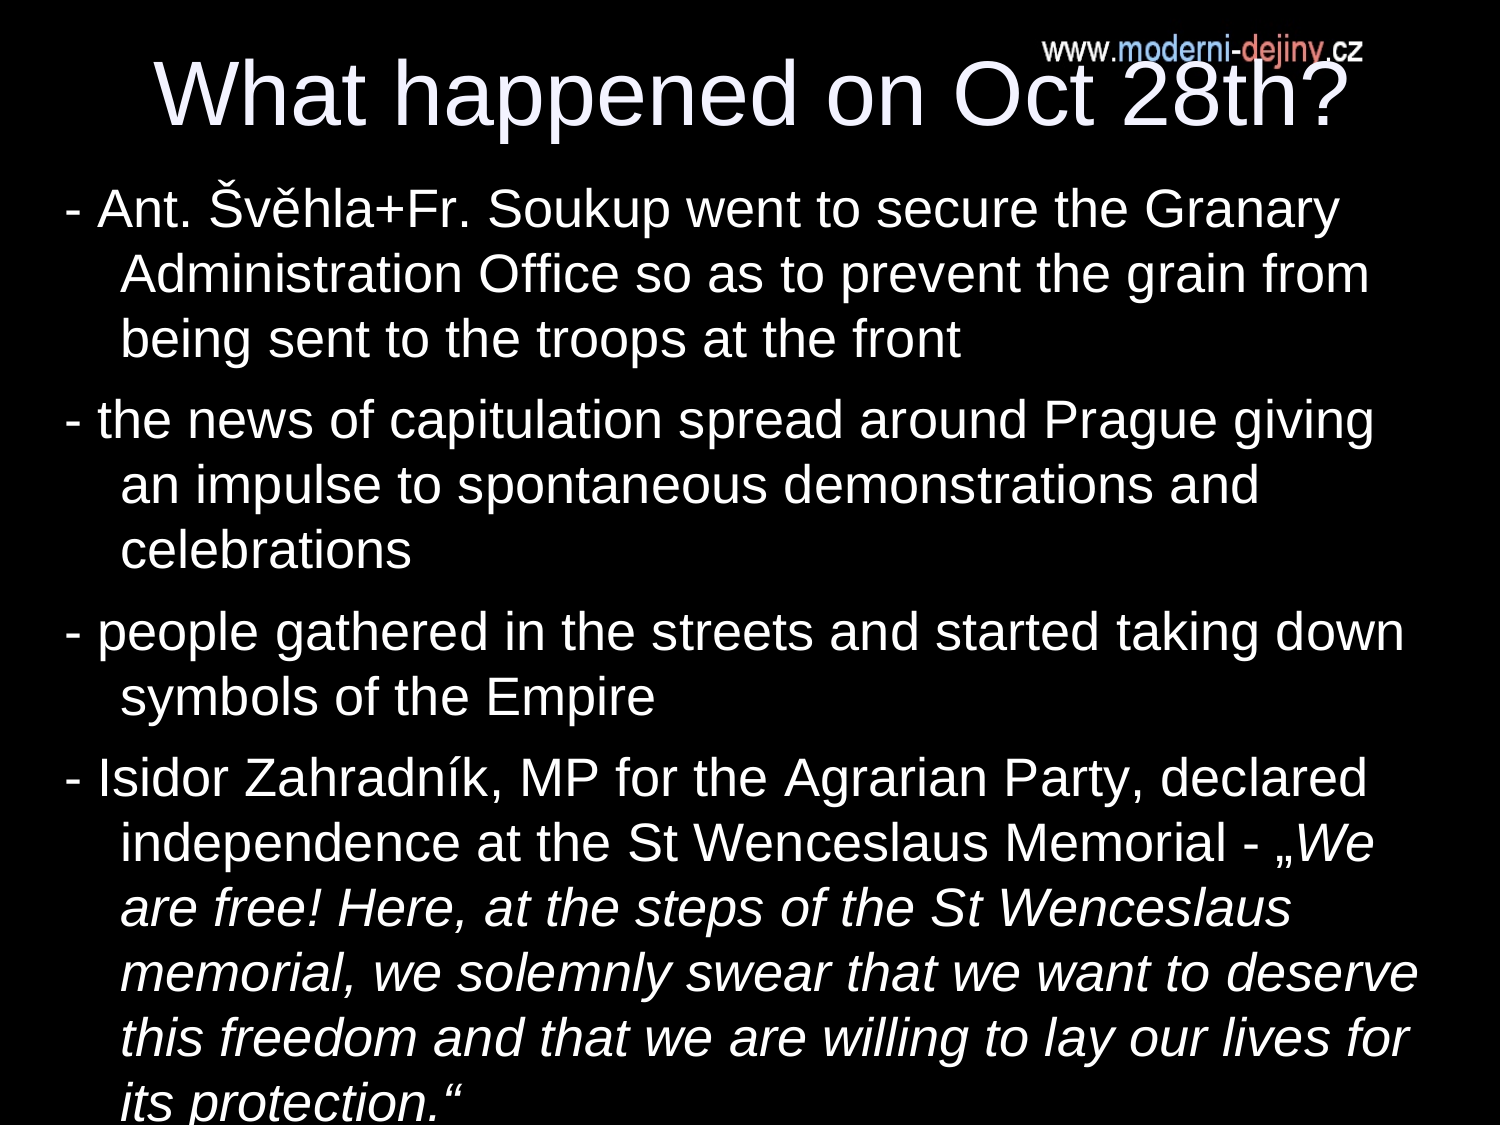

# What happened on Oct 28th?
- Ant. Švěhla+Fr. Soukup went to secure the Granary Administration Office so as to prevent the grain from being sent to the troops at the front
- the news of capitulation spread around Prague giving an impulse to spontaneous demonstrations and celebrations
- people gathered in the streets and started taking down symbols of the Empire
- Isidor Zahradník, MP for the Agrarian Party, declared independence at the St Wenceslaus Memorial - „We are free! Here, at the steps of the St Wenceslaus memorial, we solemnly swear that we want to deserve this freedom and that we are willing to lay our lives for its protection.“